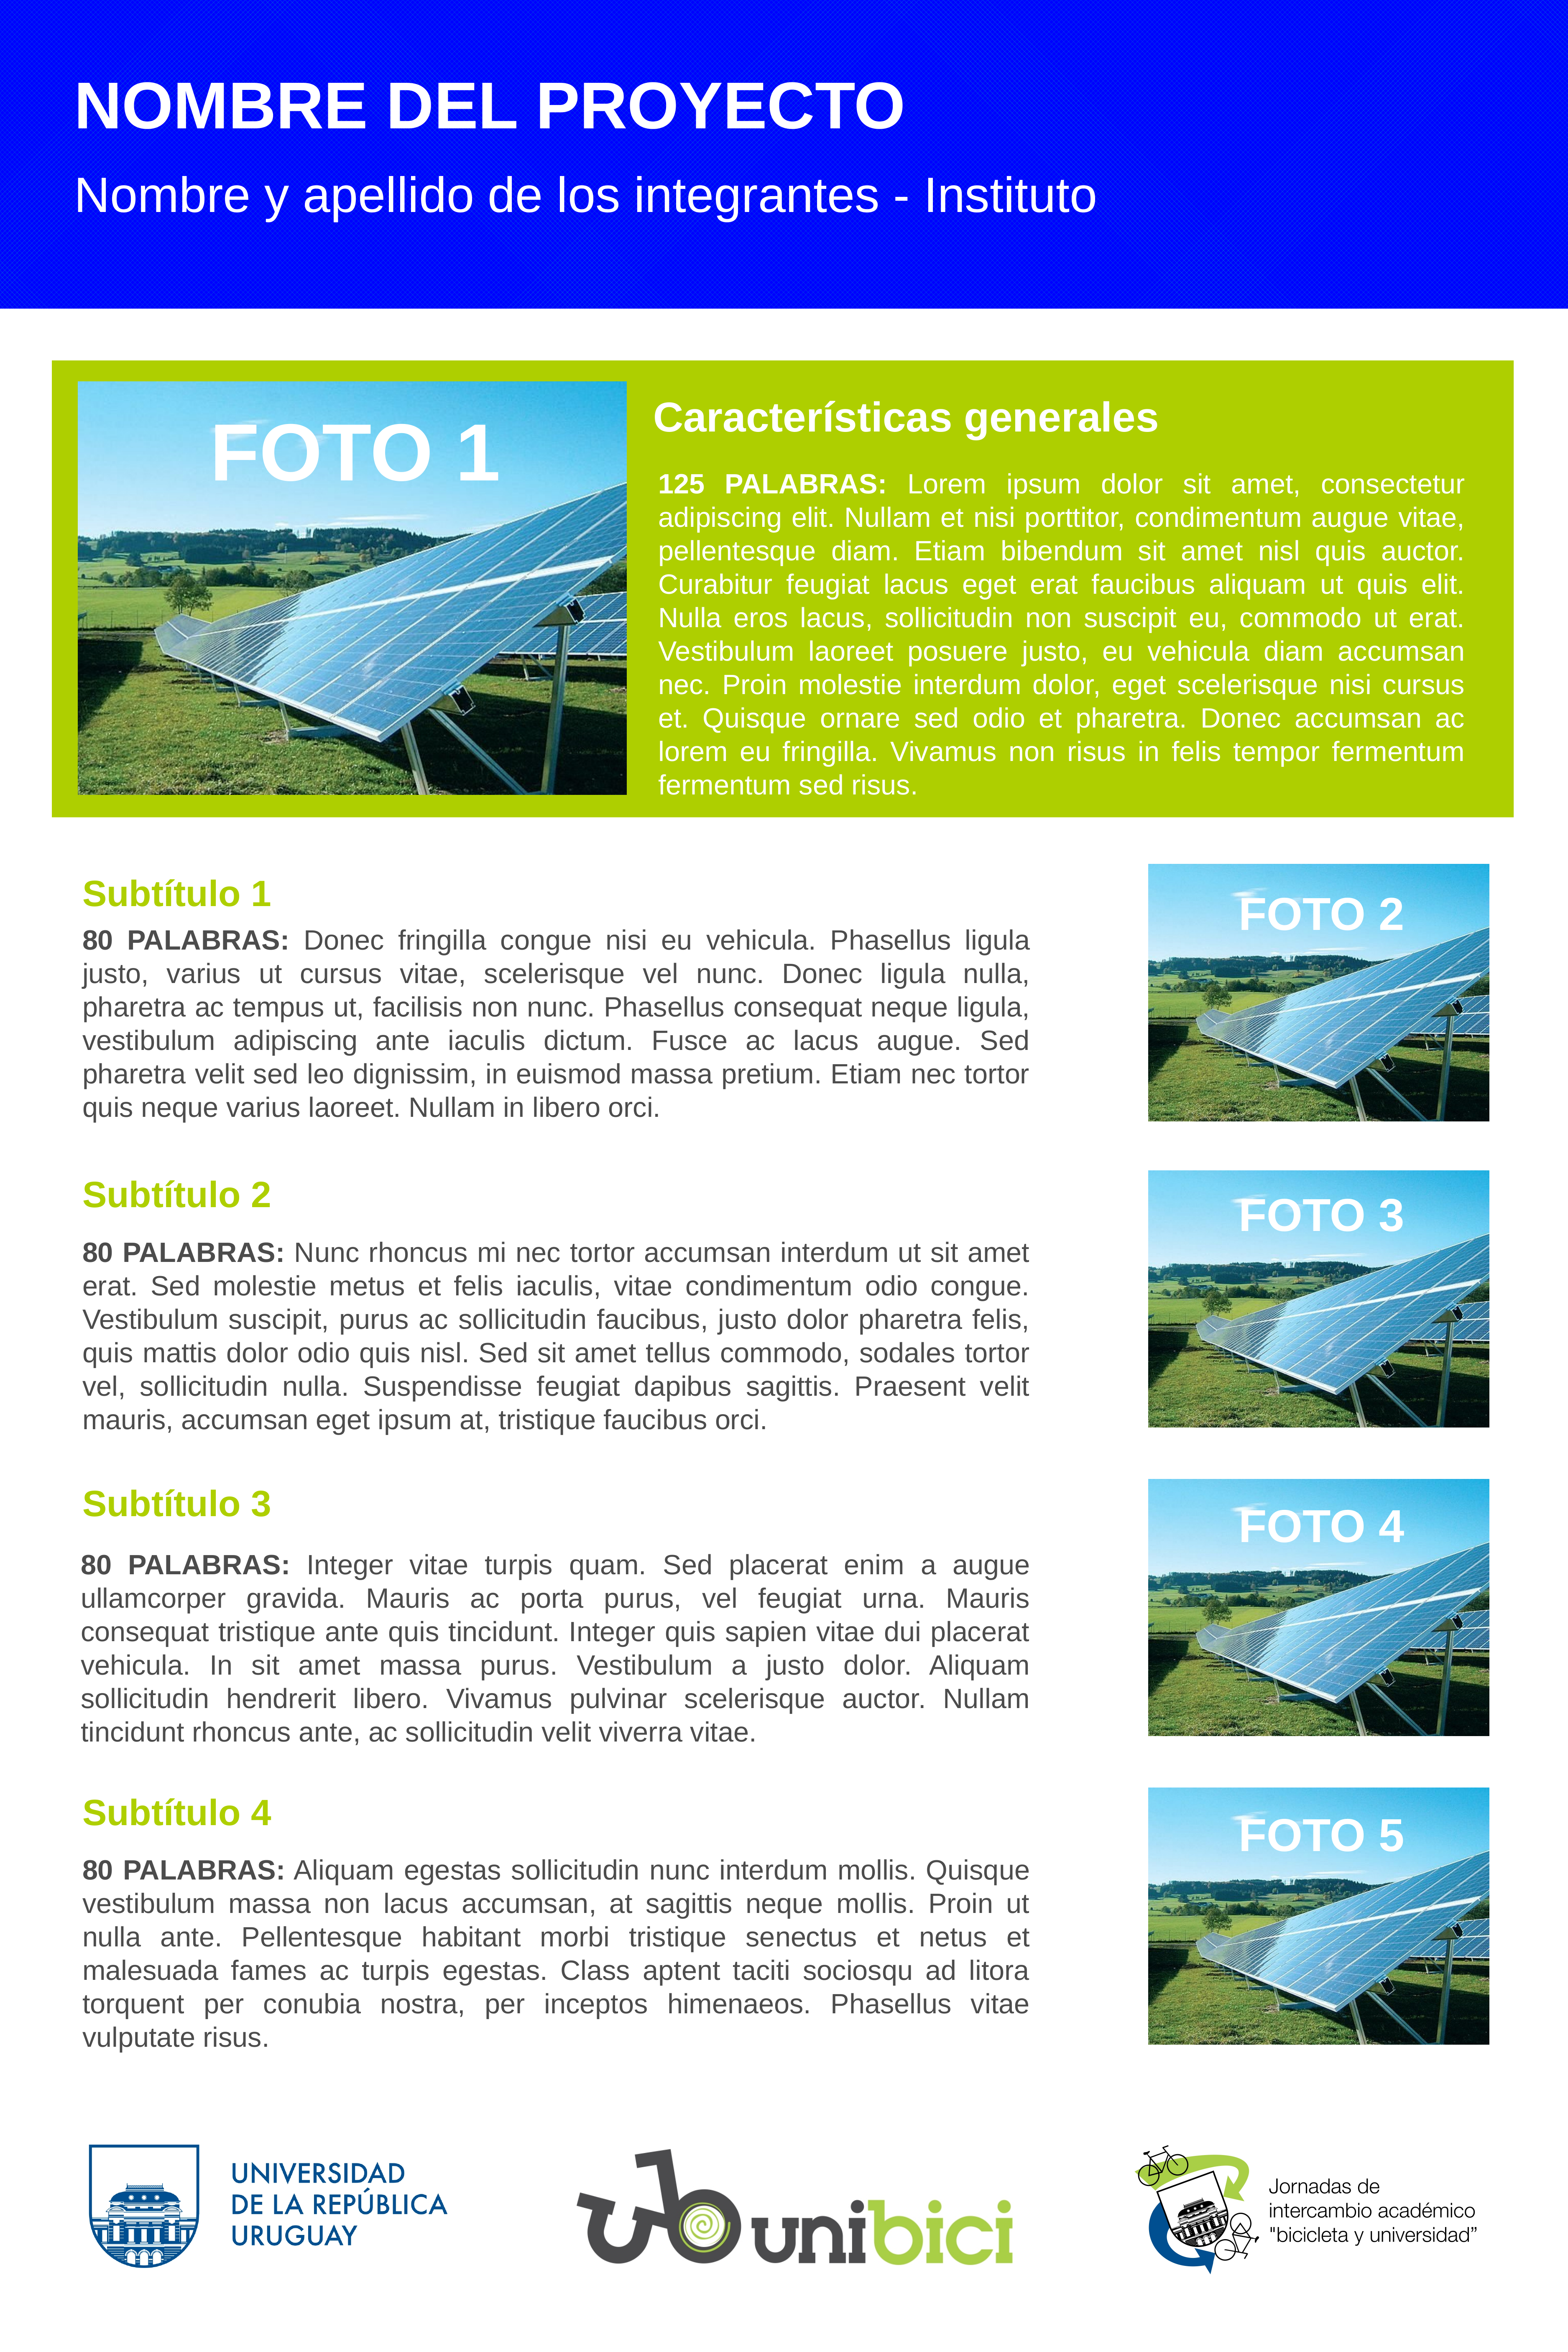

# NOMBRE DEL PROYECTO
Nombre y apellido de los integrantes - Instituto
Características generales
FOTO 1
125 PALABRAS: Lorem ipsum dolor sit amet, consectetur adipiscing elit. Nullam et nisi porttitor, condimentum augue vitae, pellentesque diam. Etiam bibendum sit amet nisl quis auctor. Curabitur feugiat lacus eget erat faucibus aliquam ut quis elit. Nulla eros lacus, sollicitudin non suscipit eu, commodo ut erat. Vestibulum laoreet posuere justo, eu vehicula diam accumsan nec. Proin molestie interdum dolor, eget scelerisque nisi cursus et. Quisque ornare sed odio et pharetra. Donec accumsan ac lorem eu fringilla. Vivamus non risus in felis tempor fermentum fermentum sed risus.
Subtítulo 1
FOTO 2
80 PALABRAS: Donec fringilla congue nisi eu vehicula. Phasellus ligula justo, varius ut cursus vitae, scelerisque vel nunc. Donec ligula nulla, pharetra ac tempus ut, facilisis non nunc. Phasellus consequat neque ligula, vestibulum adipiscing ante iaculis dictum. Fusce ac lacus augue. Sed pharetra velit sed leo dignissim, in euismod massa pretium. Etiam nec tortor quis neque varius laoreet. Nullam in libero orci.
Subtítulo 2
FOTO 3
80 PALABRAS: Nunc rhoncus mi nec tortor accumsan interdum ut sit amet erat. Sed molestie metus et felis iaculis, vitae condimentum odio congue. Vestibulum suscipit, purus ac sollicitudin faucibus, justo dolor pharetra felis, quis mattis dolor odio quis nisl. Sed sit amet tellus commodo, sodales tortor vel, sollicitudin nulla. Suspendisse feugiat dapibus sagittis. Praesent velit mauris, accumsan eget ipsum at, tristique faucibus orci.
Subtítulo 3
FOTO 4
80 PALABRAS: Integer vitae turpis quam. Sed placerat enim a augue ullamcorper gravida. Mauris ac porta purus, vel feugiat urna. Mauris consequat tristique ante quis tincidunt. Integer quis sapien vitae dui placerat vehicula. In sit amet massa purus. Vestibulum a justo dolor. Aliquam sollicitudin hendrerit libero. Vivamus pulvinar scelerisque auctor. Nullam tincidunt rhoncus ante, ac sollicitudin velit viverra vitae.
Subtítulo 4
FOTO 5
80 PALABRAS: Aliquam egestas sollicitudin nunc interdum mollis. Quisque vestibulum massa non lacus accumsan, at sagittis neque mollis. Proin ut nulla ante. Pellentesque habitant morbi tristique senectus et netus et malesuada fames ac turpis egestas. Class aptent taciti sociosqu ad litora torquent per conubia nostra, per inceptos himenaeos. Phasellus vitae vulputate risus.